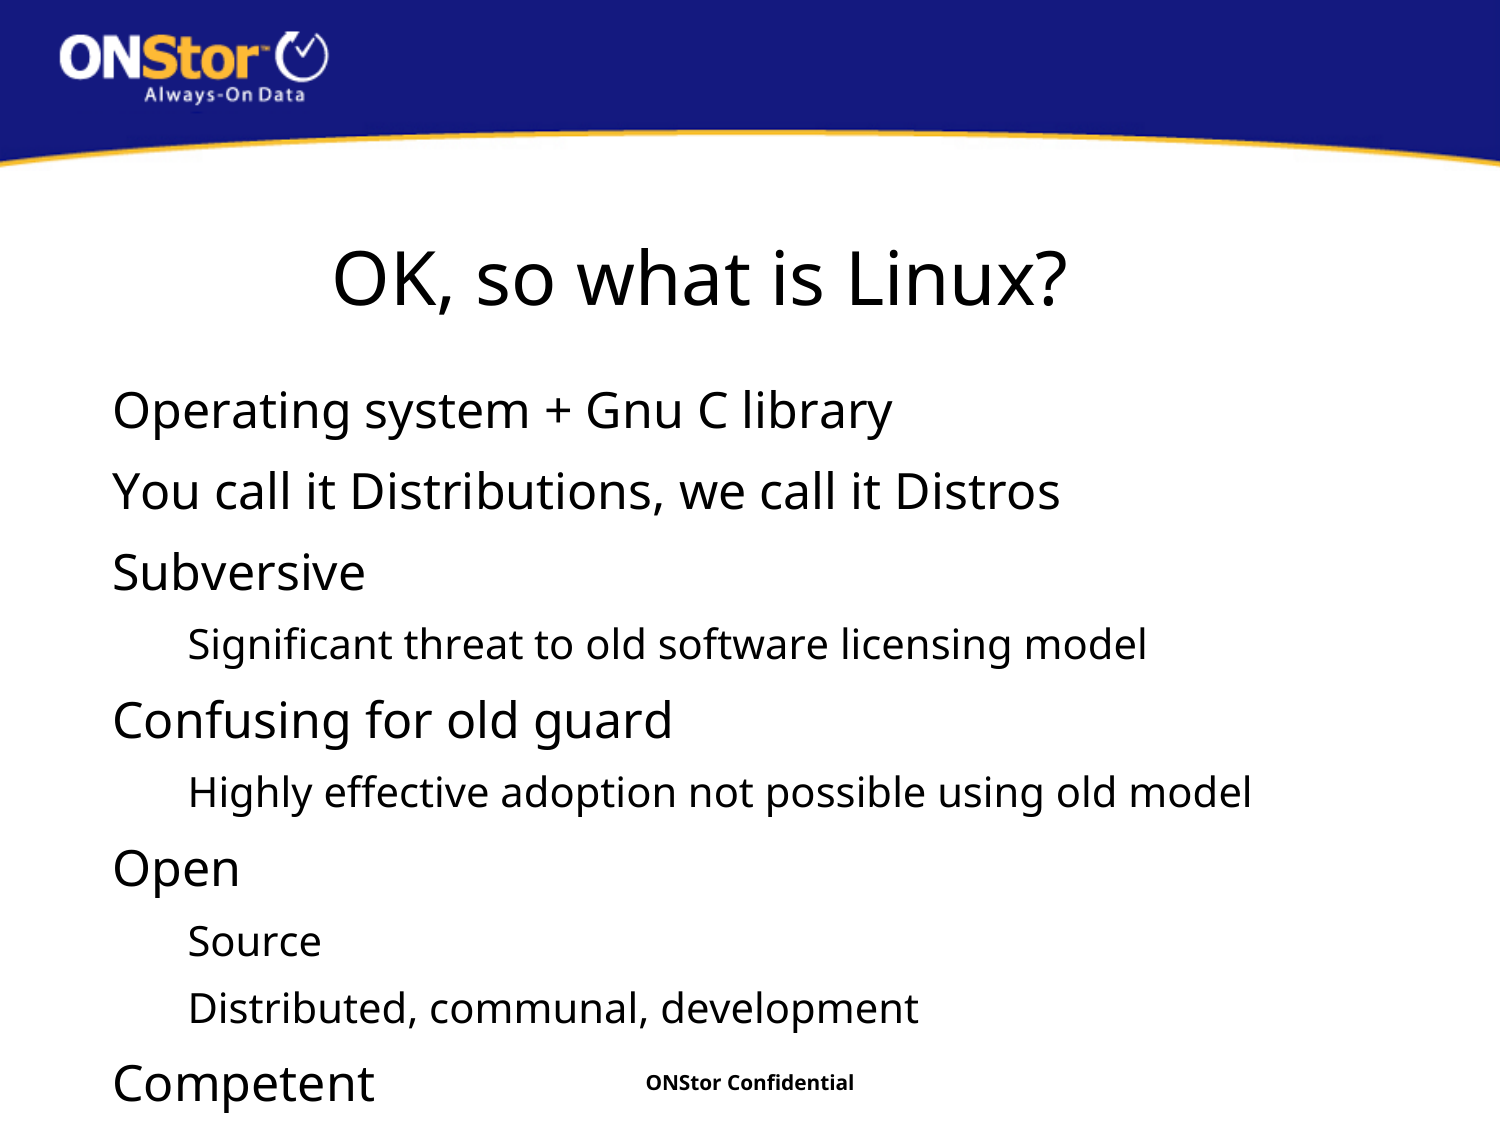

# OK, so what is Linux?
Operating system + Gnu C library
You call it Distributions, we call it Distros
Subversive
Significant threat to old software licensing model
Confusing for old guard
Highly effective adoption not possible using old model
Open
Source
Distributed, communal, development
Competent
Freedom